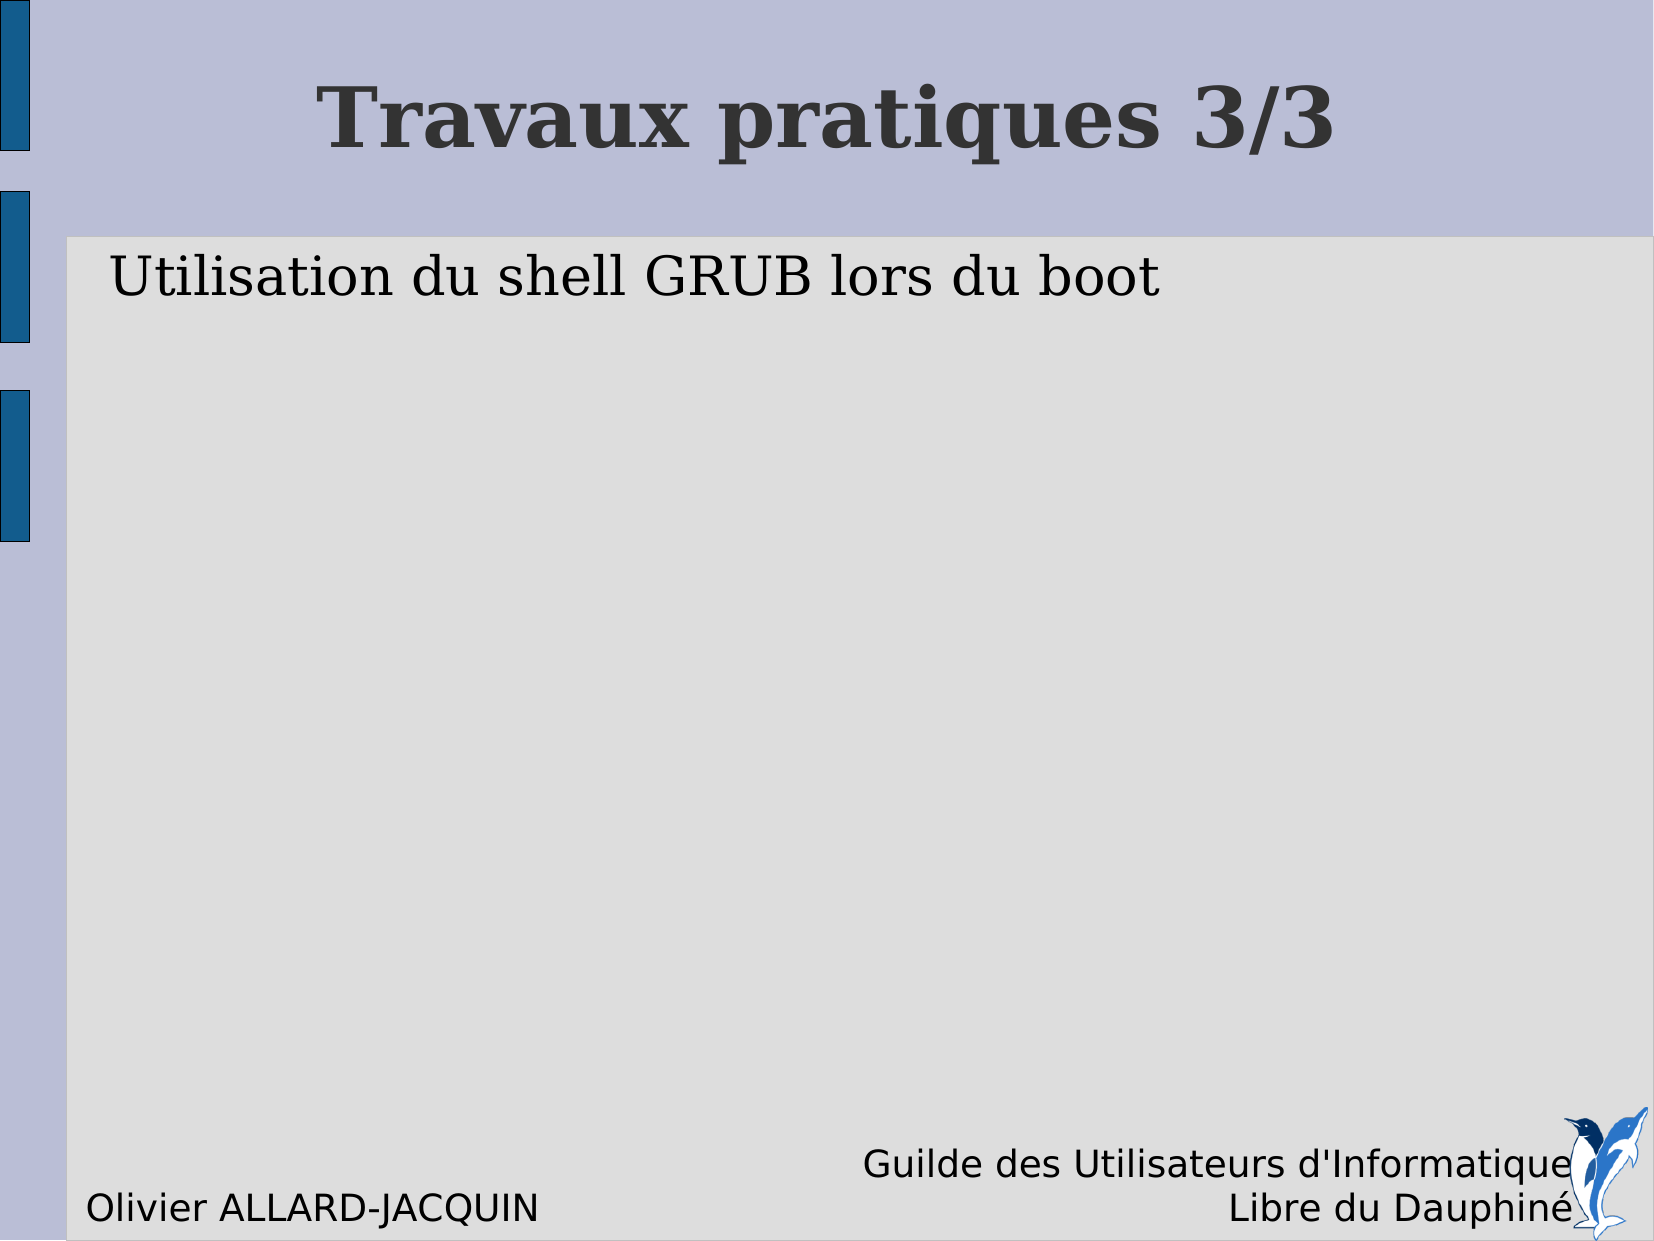

# Travaux pratiques 3/3
Utilisation du shell GRUB lors du boot